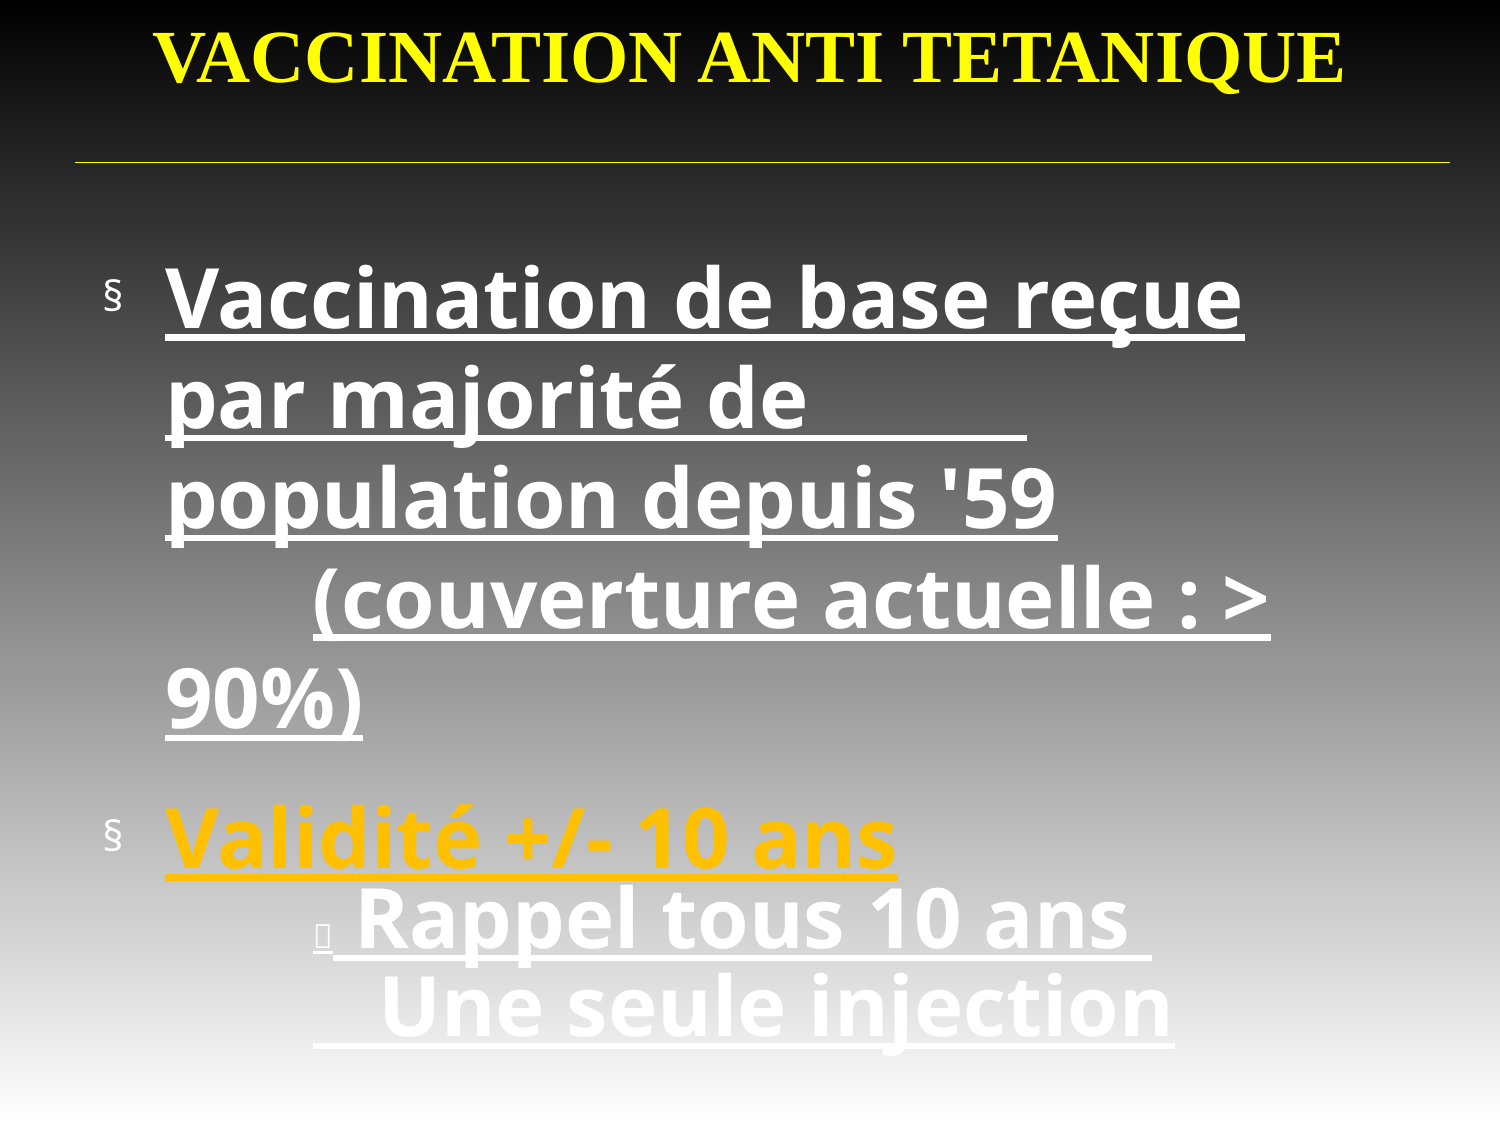

# VACCINATION ANTI TETANIQUE
Vaccination de base reçue par majorité de 		population depuis '59
		(couverture actuelle : > 90%)
Validité +/- 10 ans
		 Rappel tous 10 ans
		 Une seule injection
Si >20ans depuis dernier rappel
	  Deux injections à (1)-6 mois intervalle 		(essent. pour compos. diphtérique)